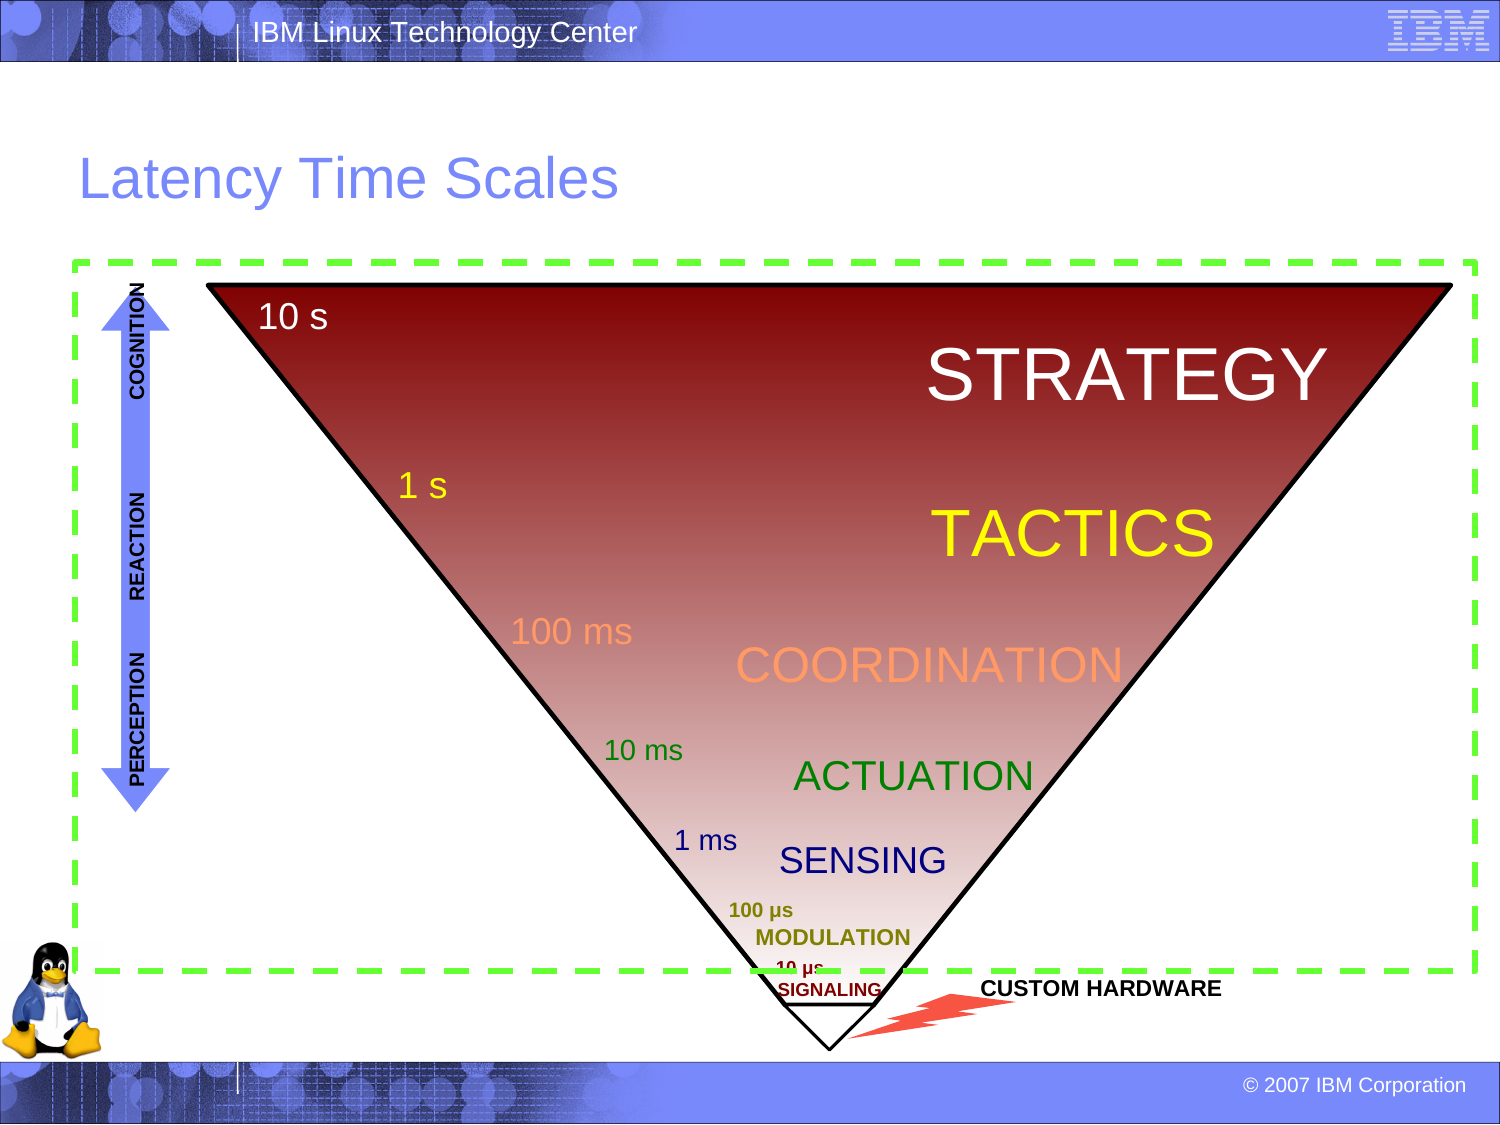

# Latency Time Scales
PERCEPTION REACTION COGNITION
10 s
STRATEGY
1 s
TACTICS
100 ms
COORDINATION
10 ms
ACTUATION
1 ms
SENSING
100 μs
MODULATION
10 μs
CUSTOM HARDWARE
SIGNALING